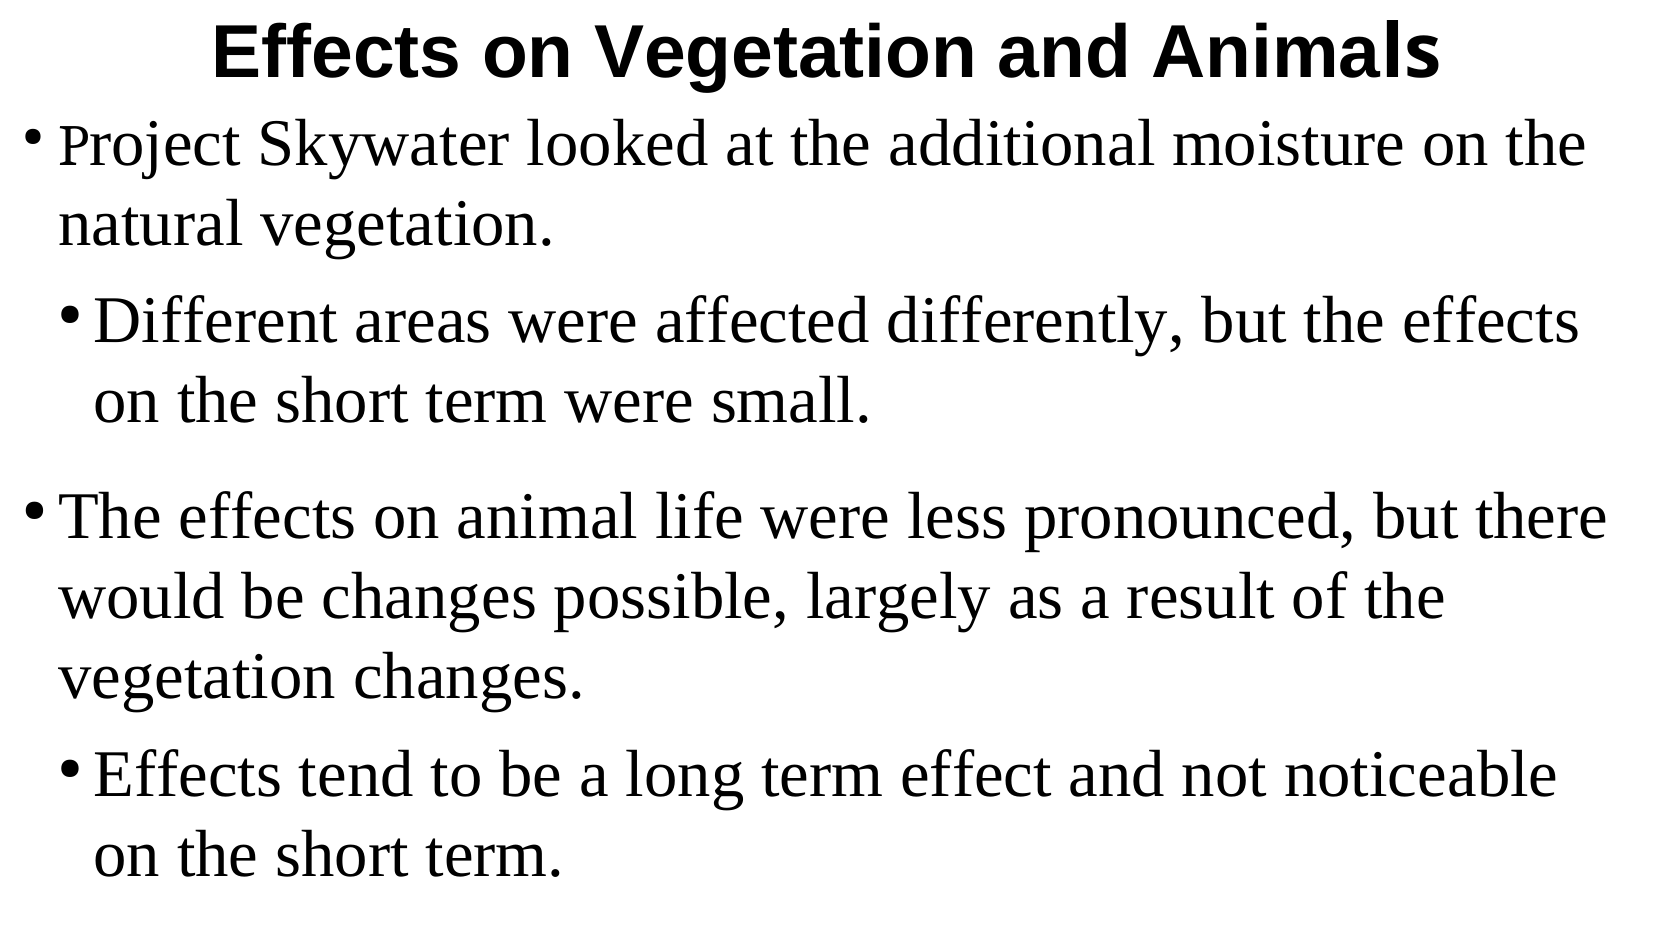

# Effects on Vegetation and Animals
Project Skywater looked at the additional moisture on the natural vegetation.
Different areas were affected differently, but the effects on the short term were small.
The effects on animal life were less pronounced, but there would be changes possible, largely as a result of the vegetation changes.
Effects tend to be a long term effect and not noticeable on the short term.